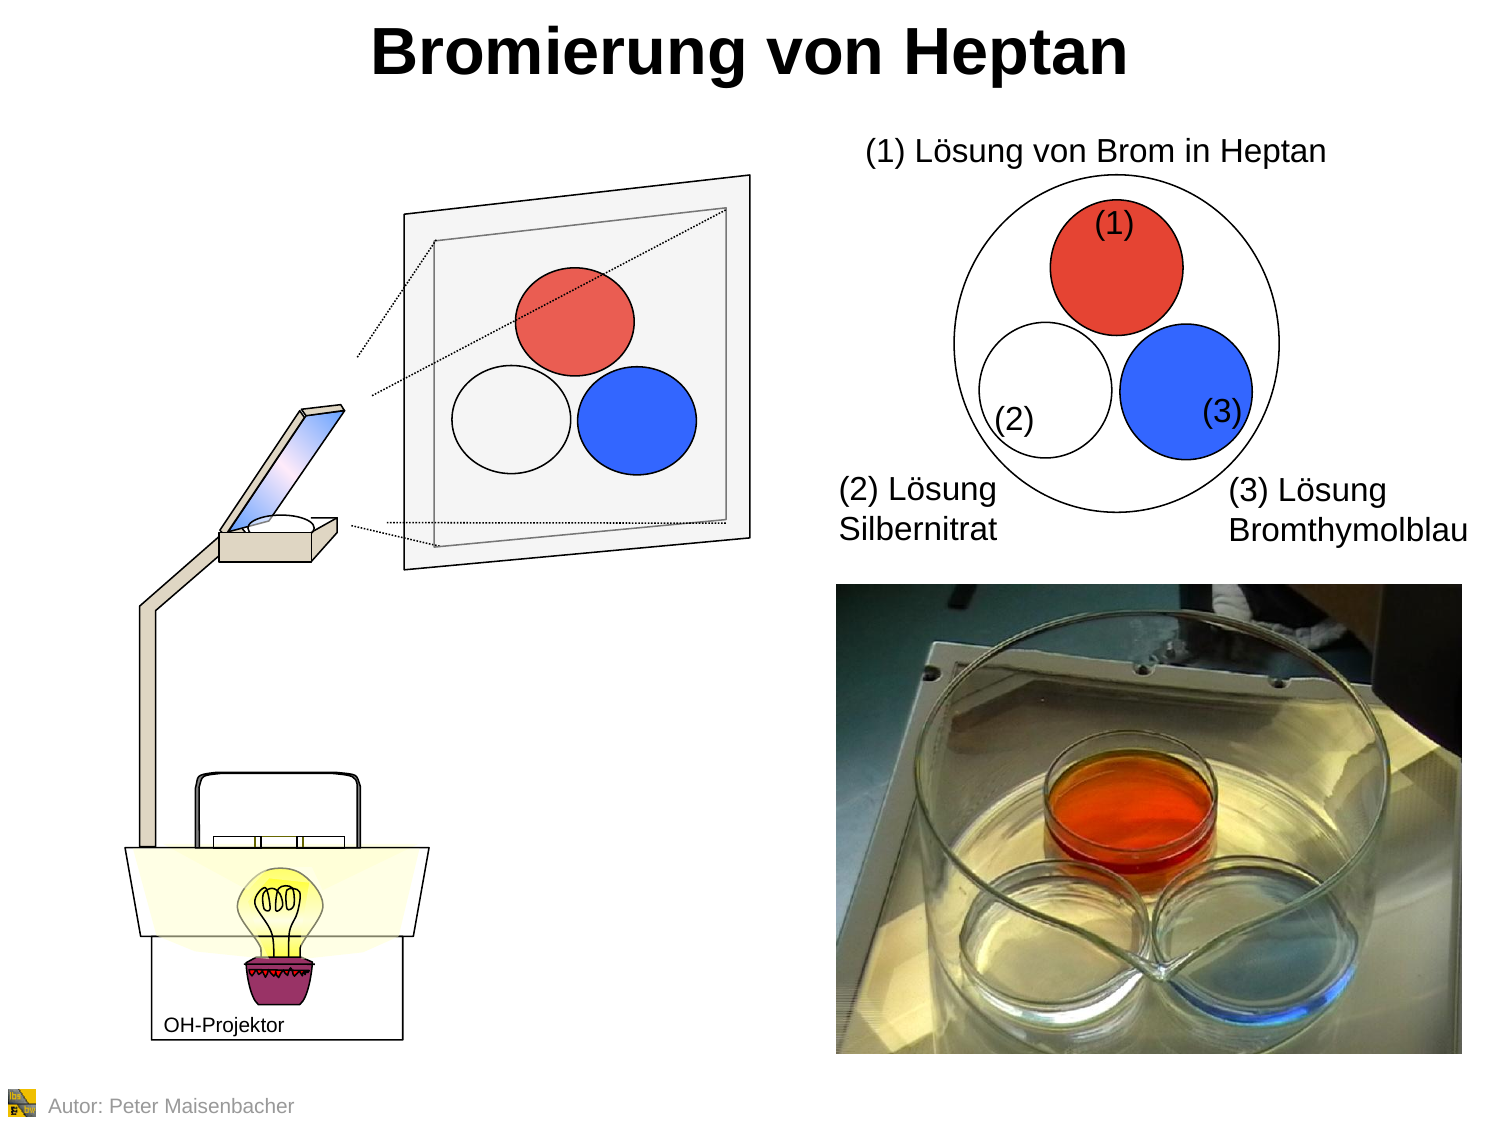

# Bromierung von Heptan
(1) Lösung von Brom in Heptan
(1)
(3)
(2)
(2) Lösung Silbernitrat
(3) Lösung Bromthymolblau
Peter Maisenbacher
OH-Projektor